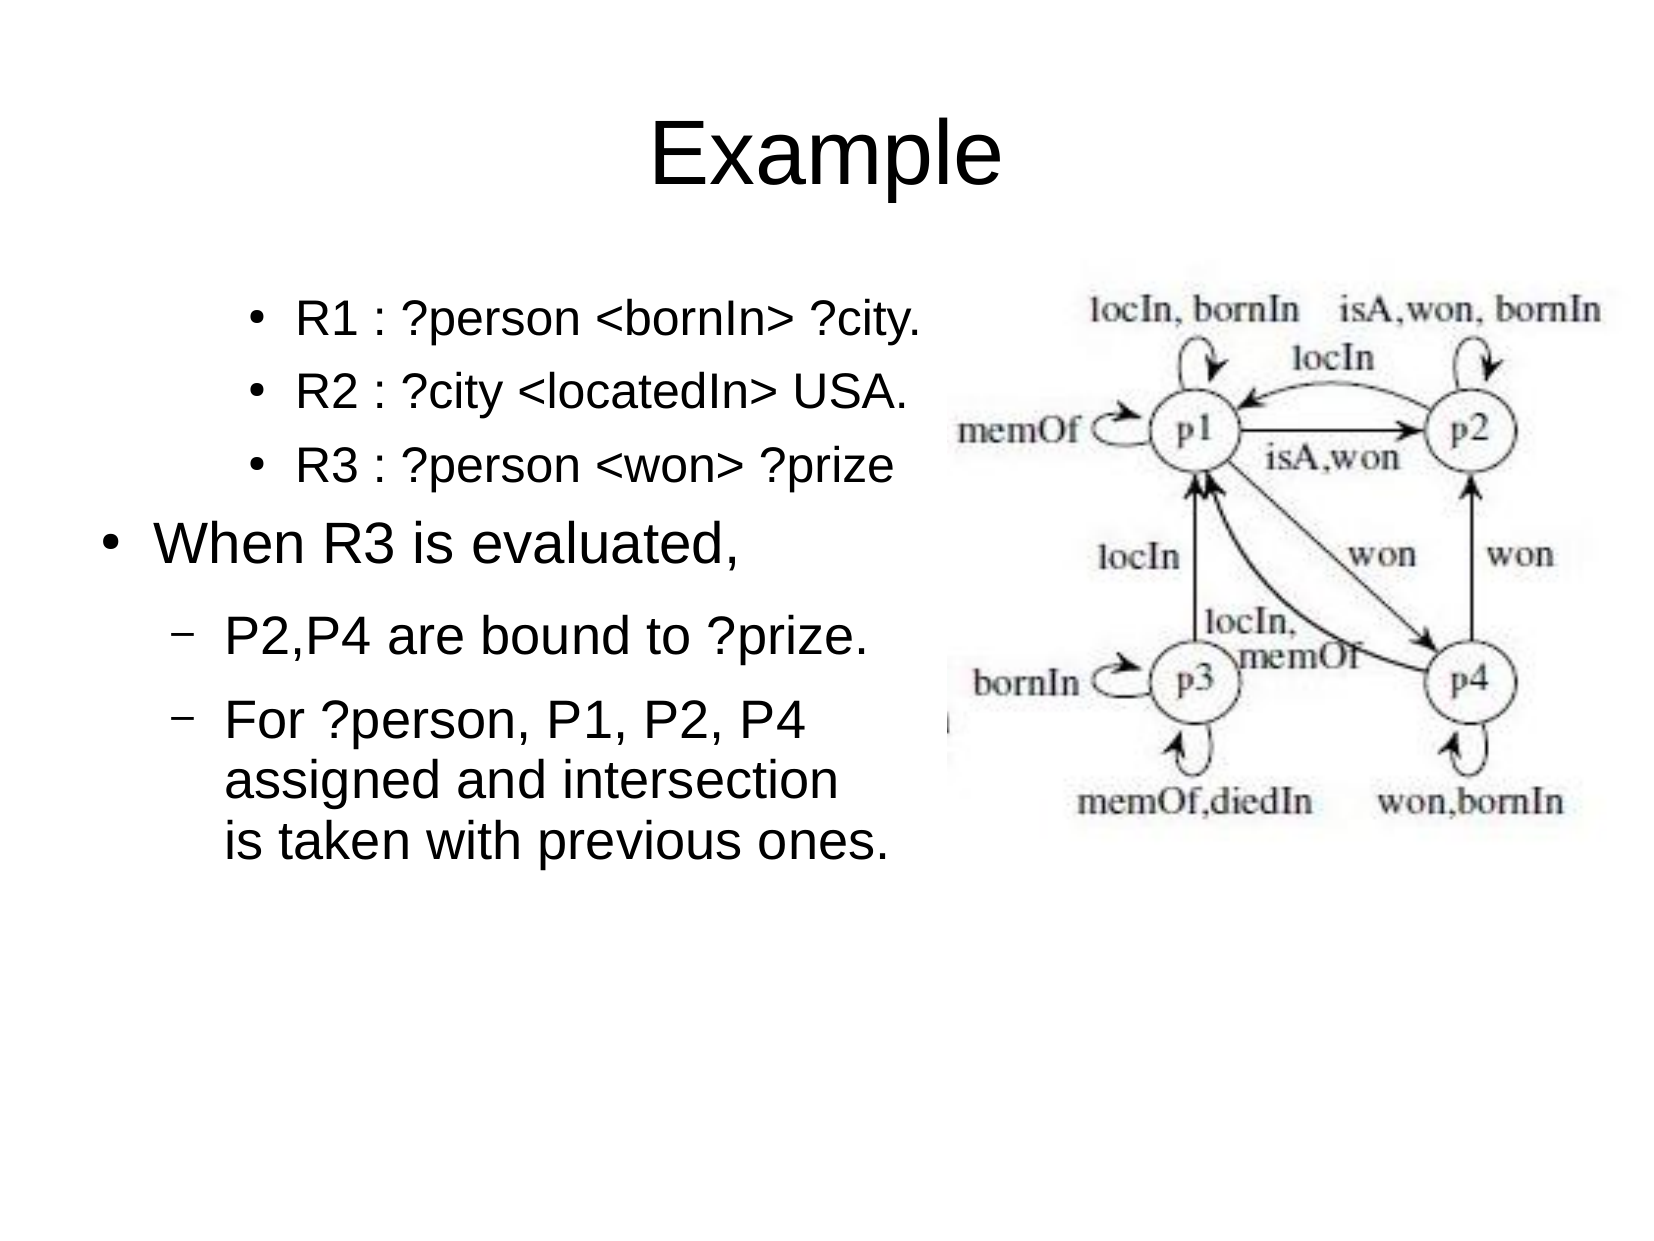

# Example
R1 : ?person <bornIn> ?city.
R2 : ?city <locatedIn> USA.
R3 : ?person <won> ?prize
When R3 is evaluated,
P2,P4 are bound to ?prize.
For ?person, P1, P2, P4
assigned and intersection
is taken with previous ones.